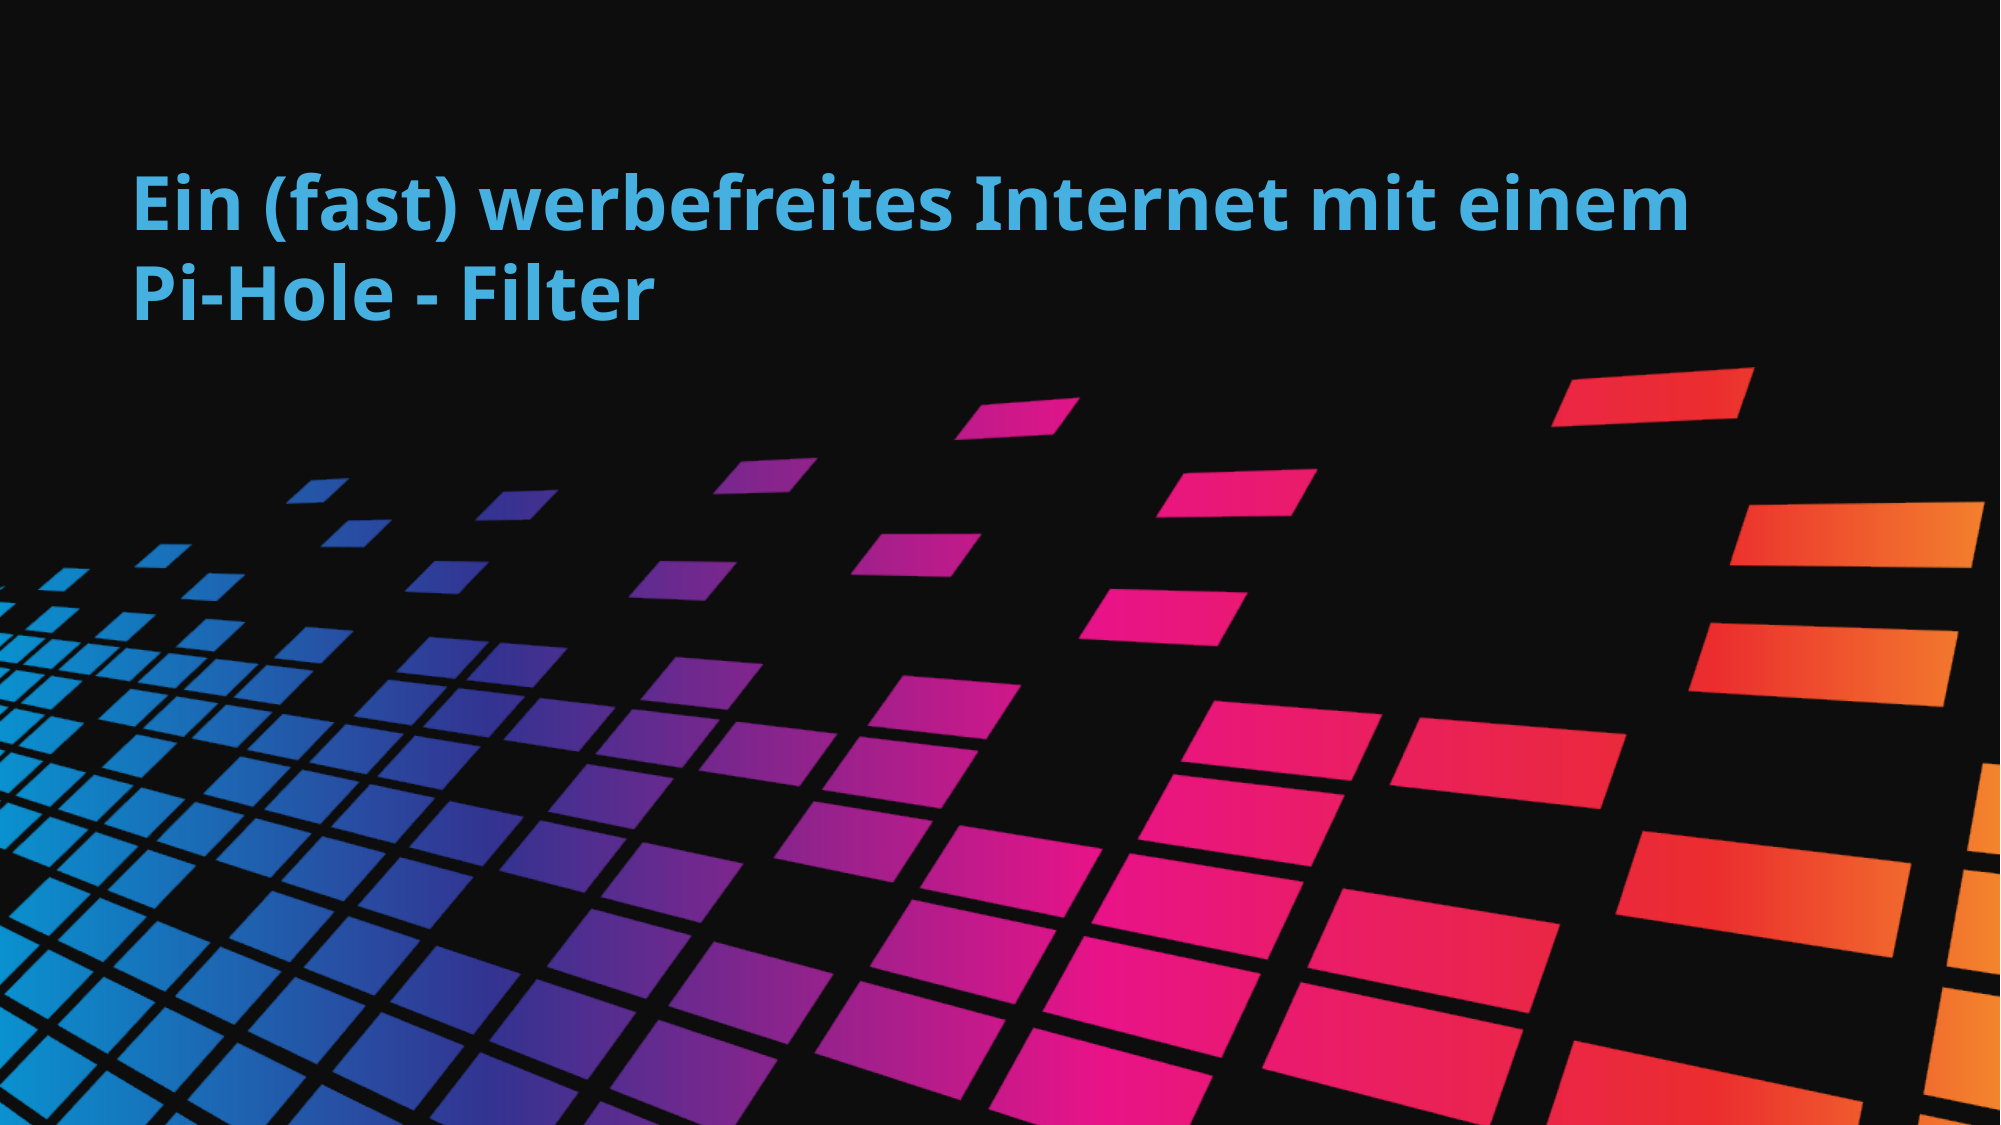

# Ein (fast) werbefreites Internet mit einem Pi-Hole - Filter